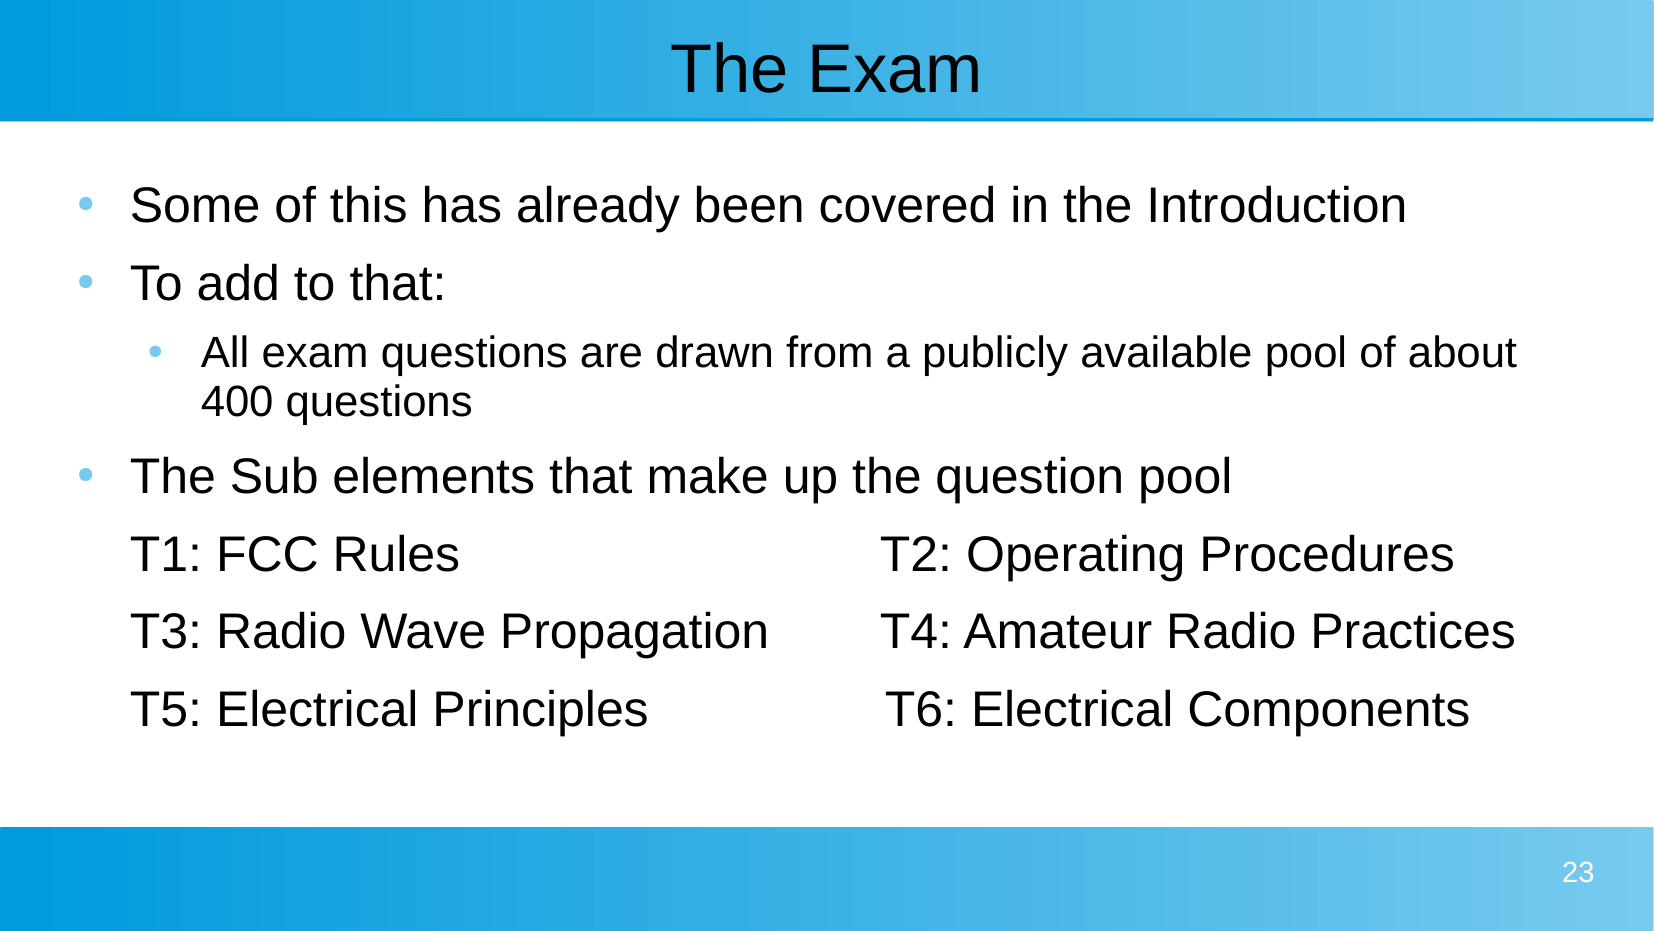

# The Exam
Some of this has already been covered in the Introduction
To add to that:
All exam questions are drawn from a publicly available pool of about 400 questions
The Sub elements that make up the question pool
T1: FCC Rules						T2: Operating Procedures
T3: Radio Wave Propagation		T4: Amateur Radio Practices
T5: Electrical Principles T6: Electrical Components
23